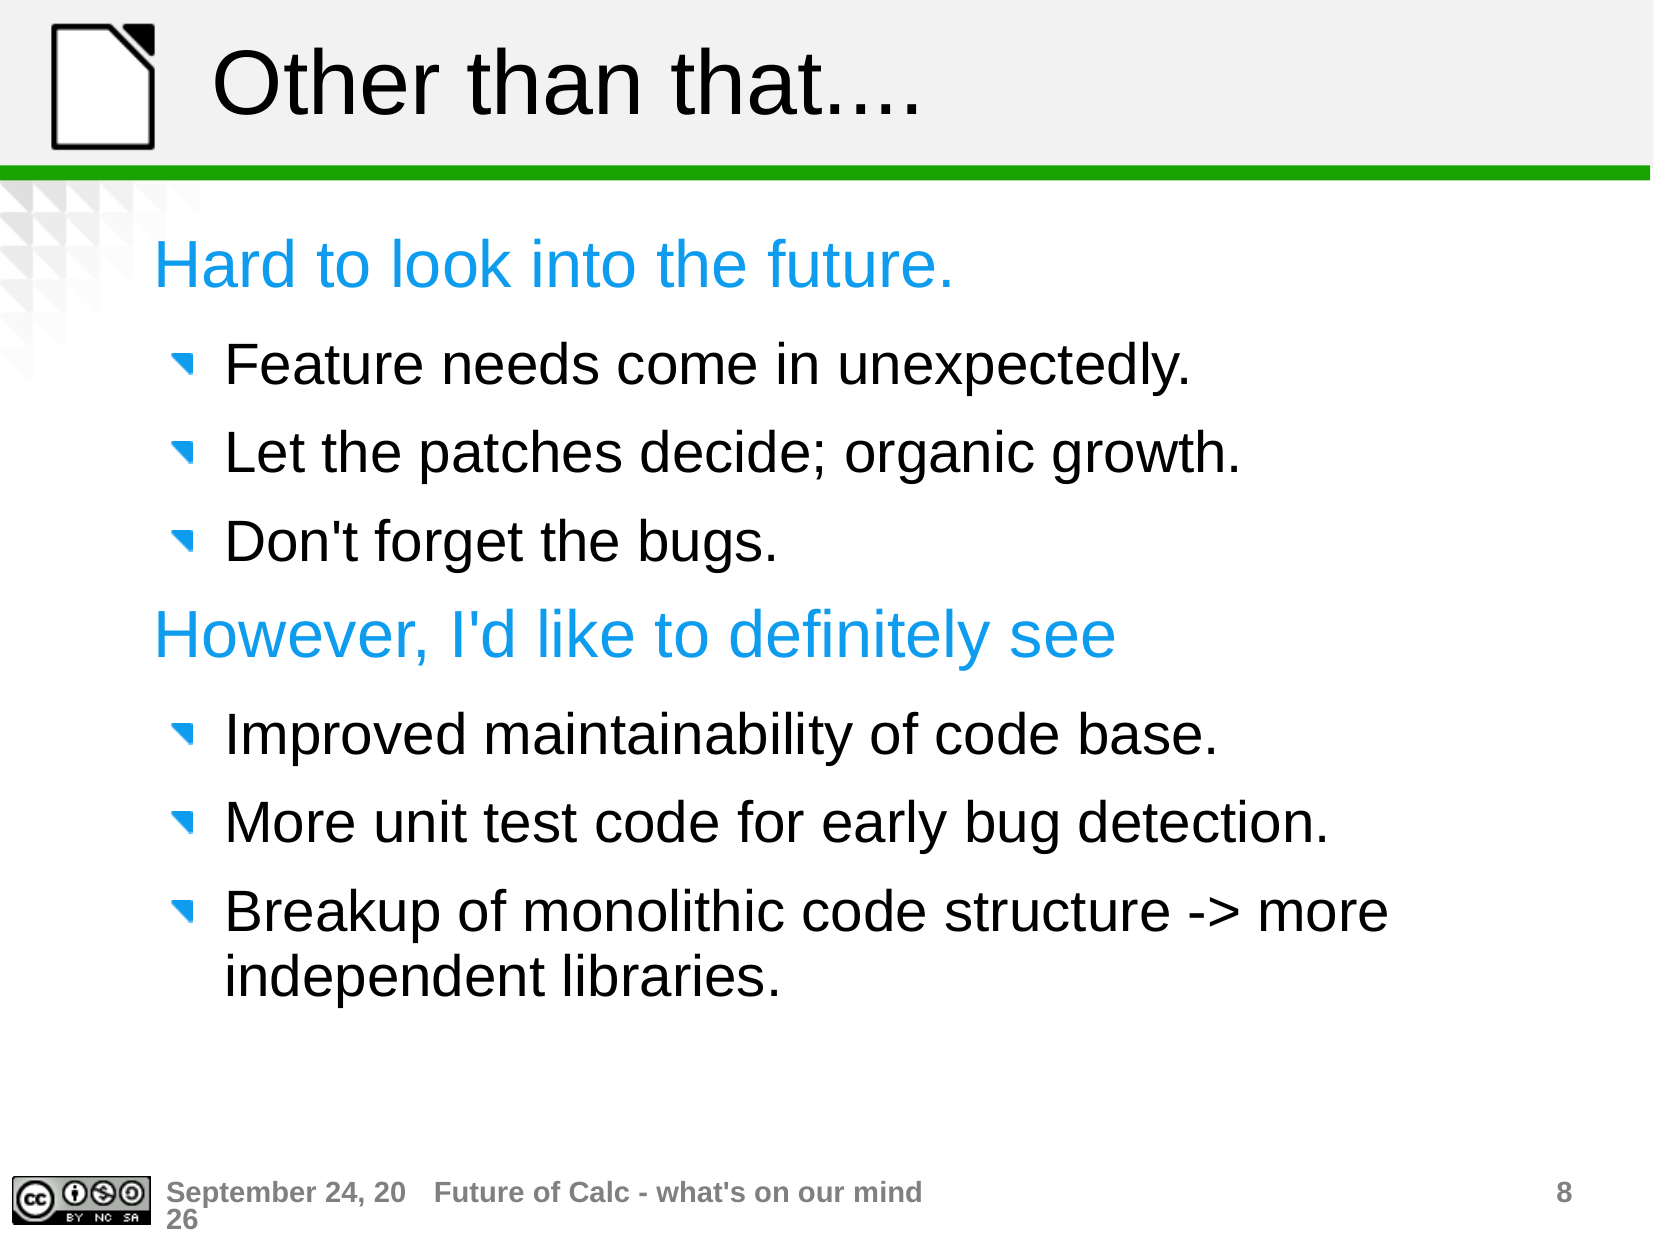

# Other than that....
Hard to look into the future.
Feature needs come in unexpectedly.
Let the patches decide; organic growth.
Don't forget the bugs.
However, I'd like to definitely see
Improved maintainability of code base.
More unit test code for early bug detection.
Breakup of monolithic code structure -> more independent libraries.
Future of Calc - what's on our mind
8